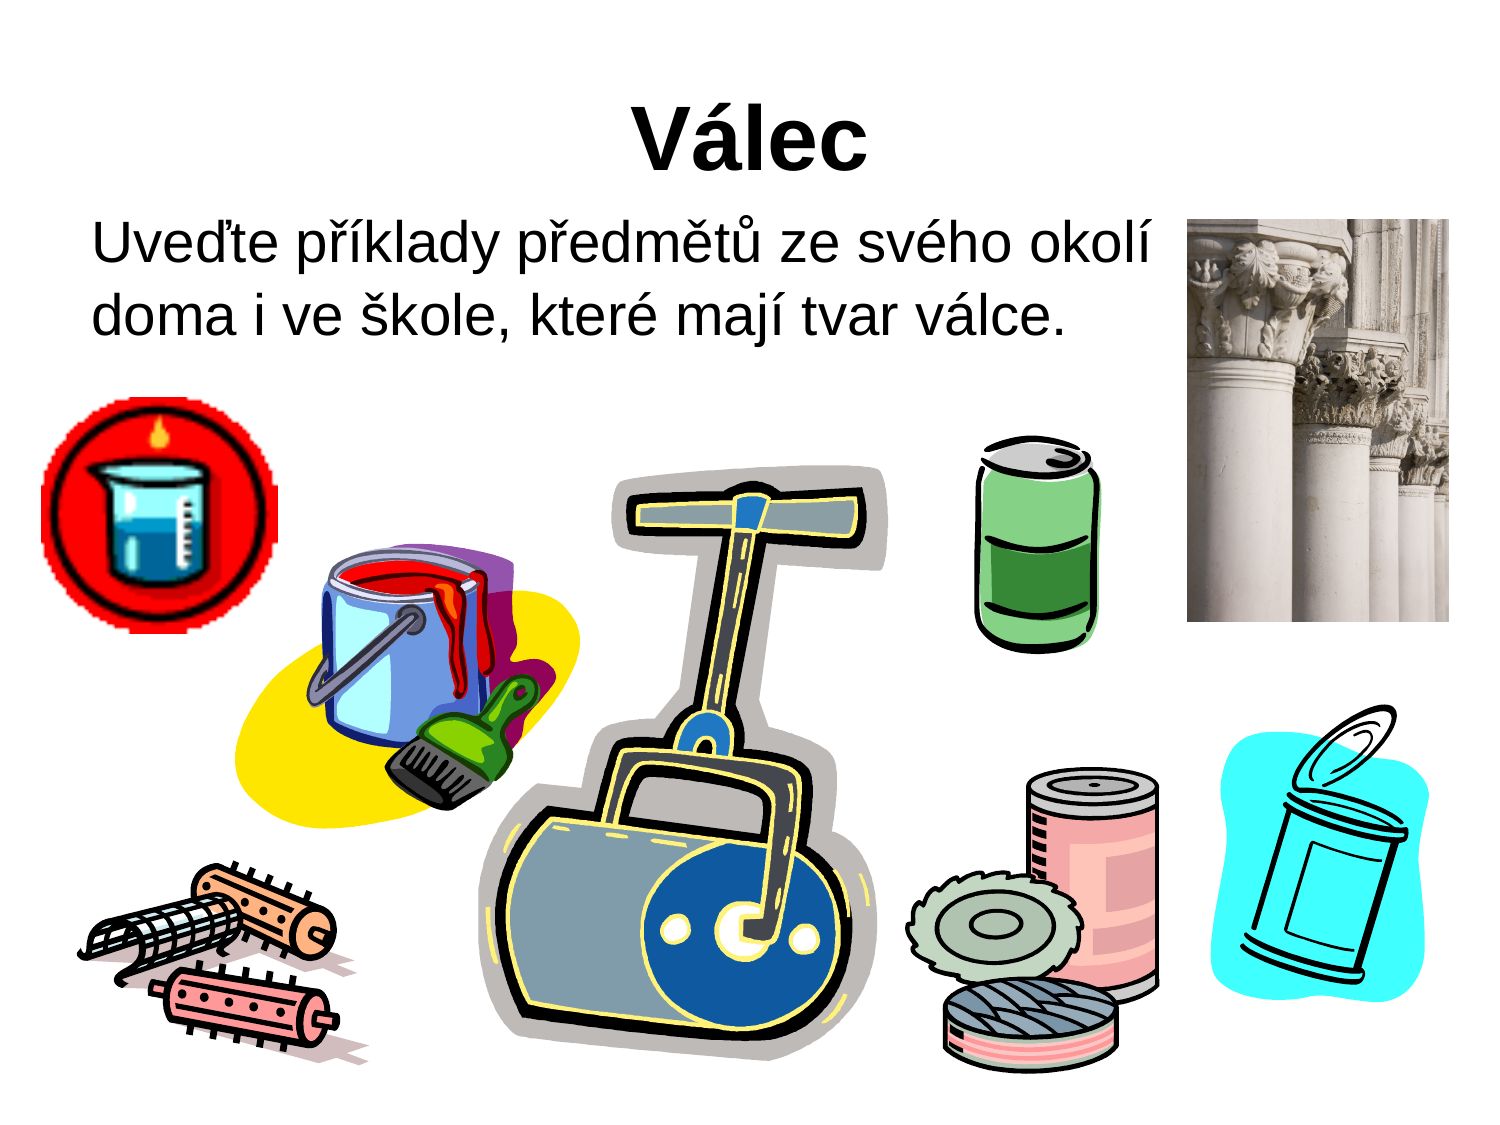

# Válec
Uveďte příklady předmětů ze svého okolí
doma i ve škole, které mají tvar válce.